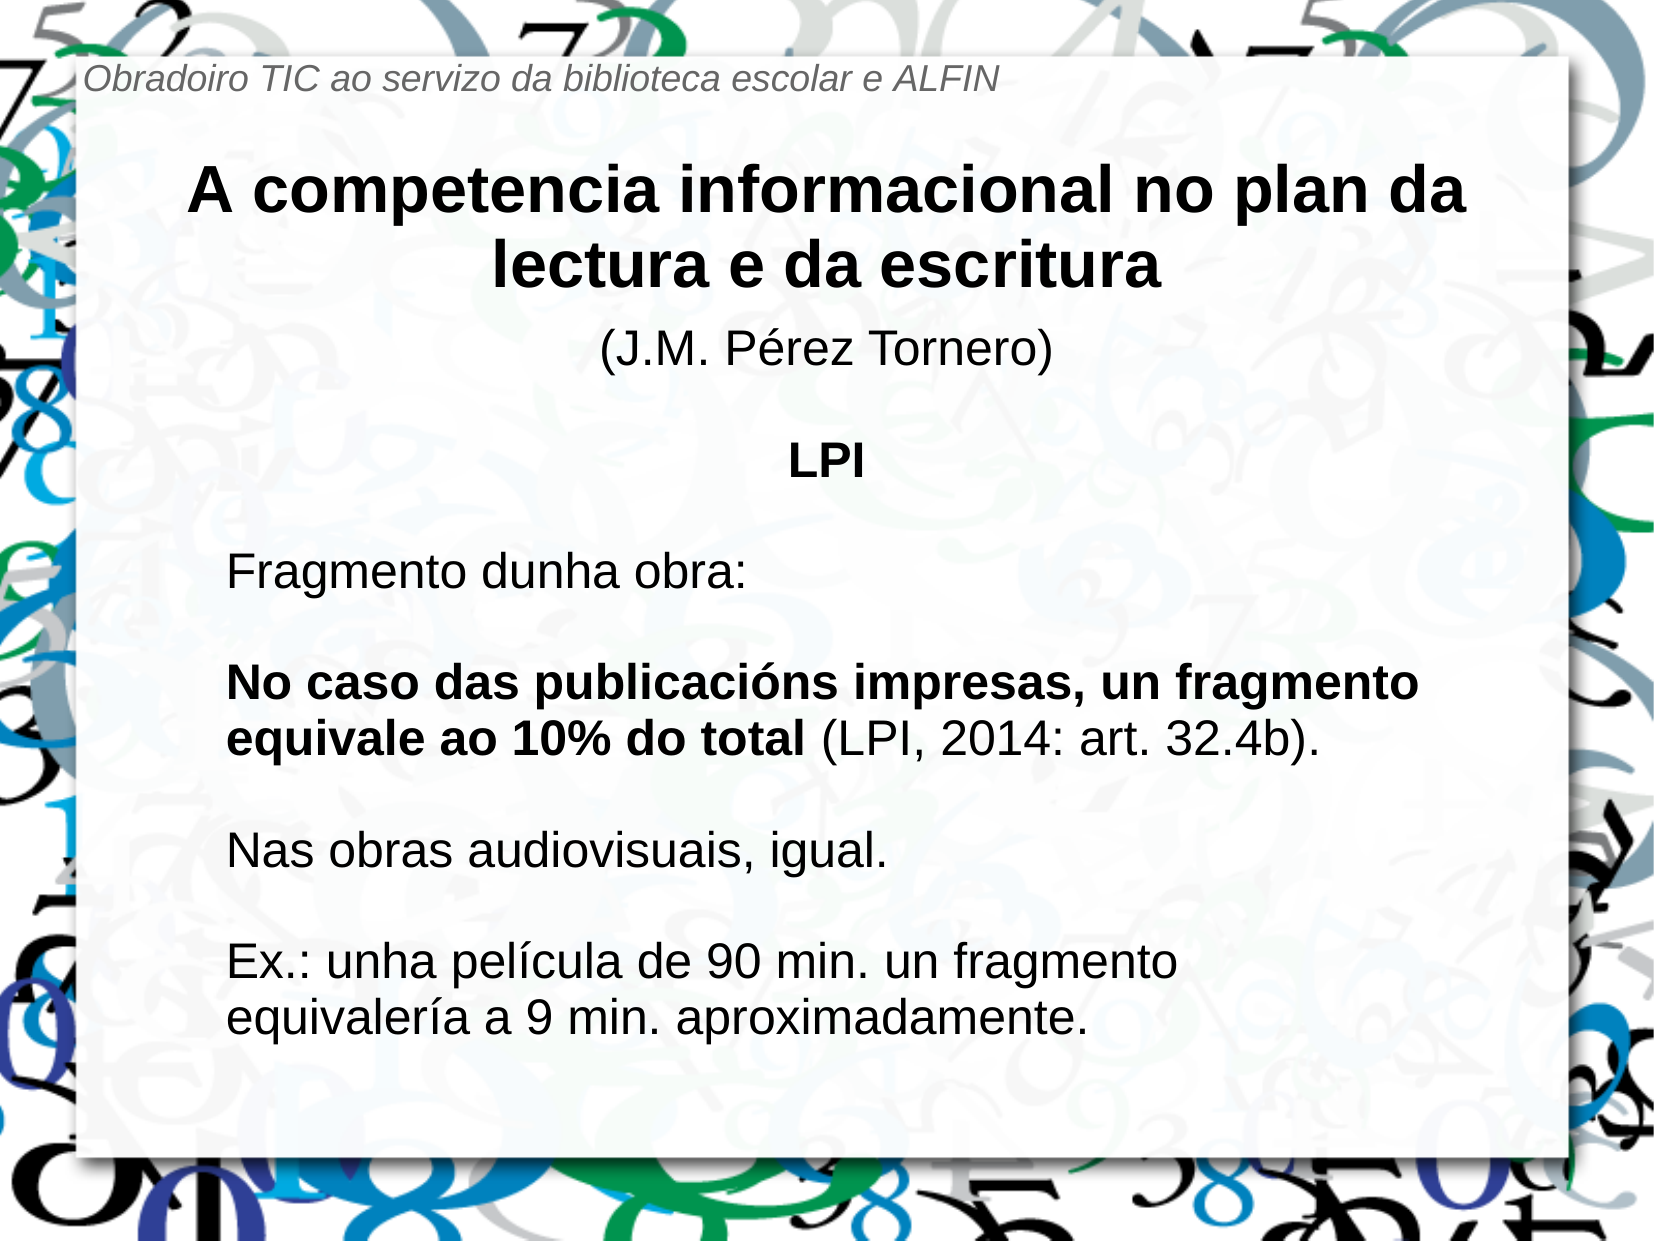

Obradoiro TIC ao servizo da biblioteca escolar e ALFIN
A competencia informacional no plan da lectura e da escritura
(J.M. Pérez Tornero)
LPI
Fragmento dunha obra:
No caso das publicacións impresas, un fragmento equivale ao 10% do total (LPI, 2014: art. 32.4b).
Nas obras audiovisuais, igual.
Ex.: unha película de 90 min. un fragmento equivalería a 9 min. aproximadamente.